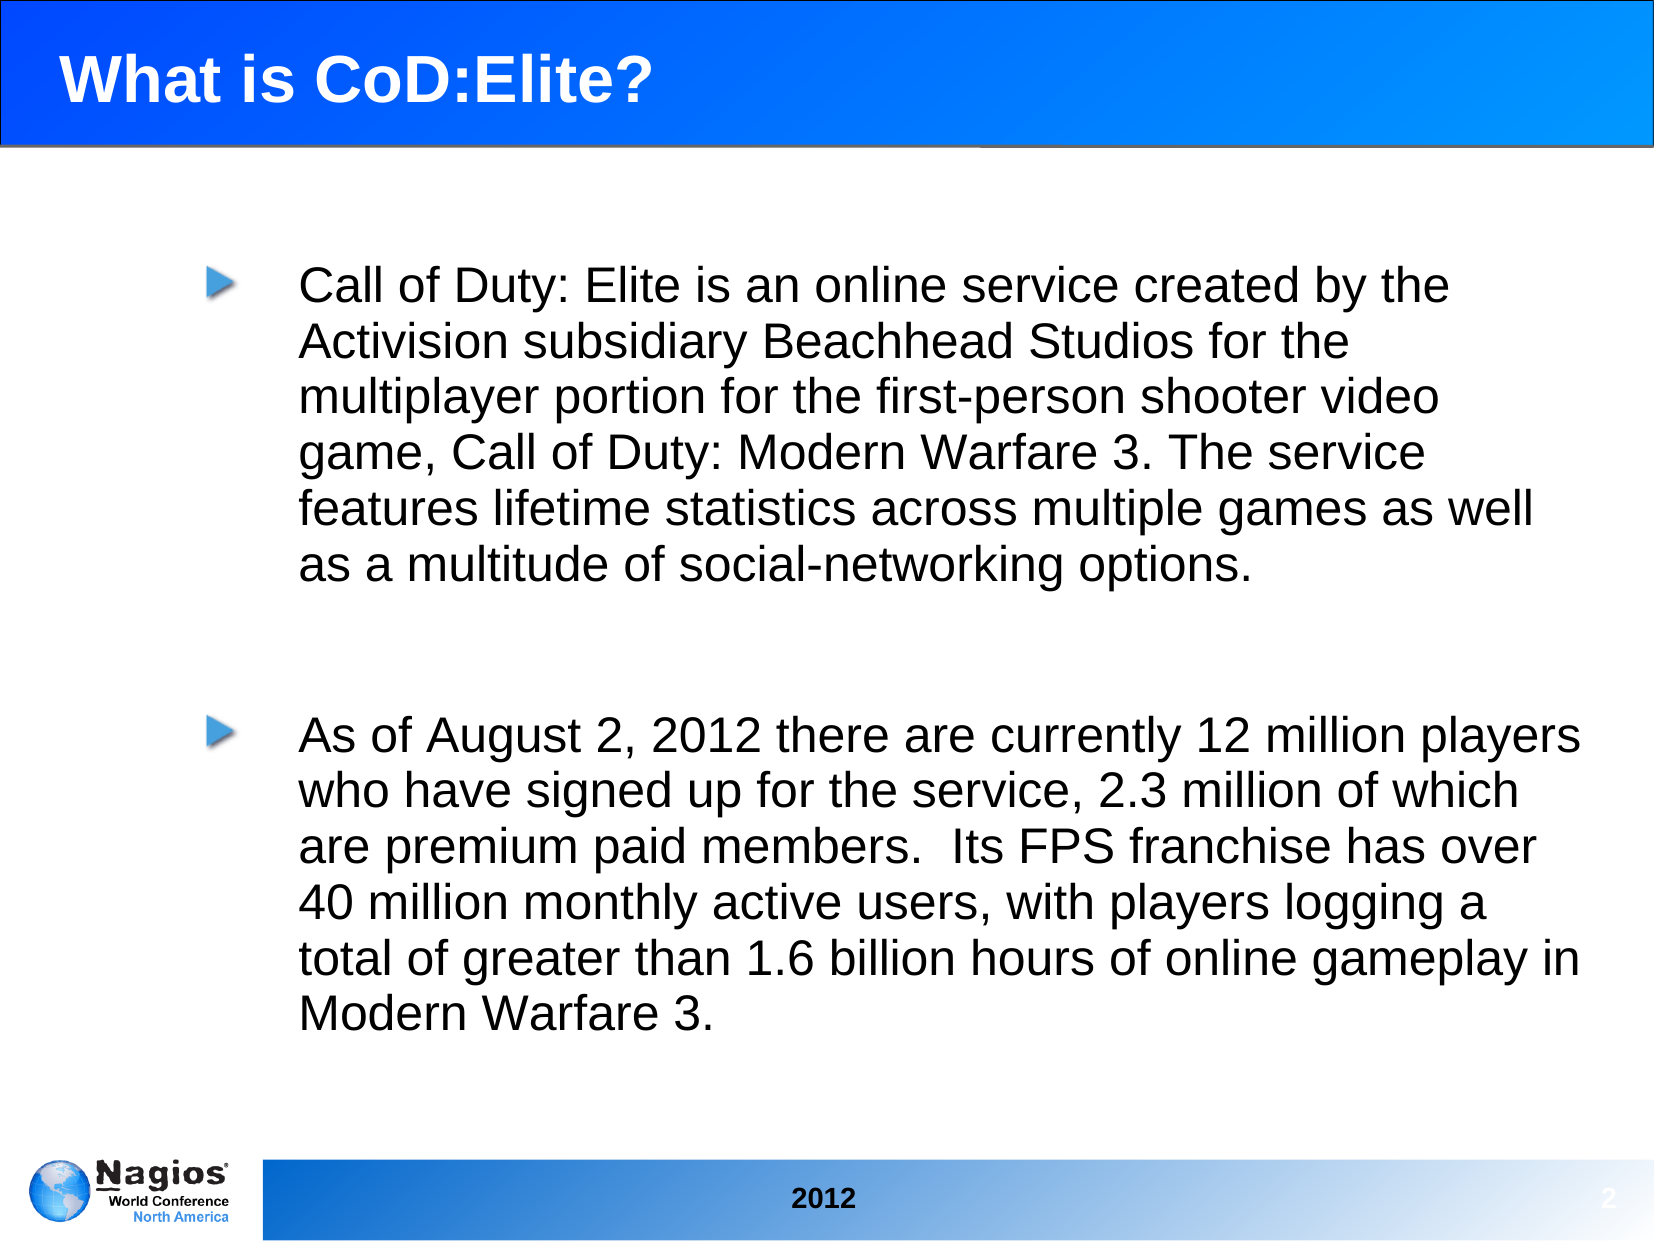

# What is CoD:Elite?
Call of Duty: Elite is an online service created by the Activision subsidiary Beachhead Studios for the multiplayer portion for the first-person shooter video game, Call of Duty: Modern Warfare 3. The service features lifetime statistics across multiple games as well as a multitude of social-networking options.
As of August 2, 2012 there are currently 12 million players who have signed up for the service, 2.3 million of which are premium paid members. Its FPS franchise has over 40 million monthly active users, with players logging a total of greater than 1.6 billion hours of online gameplay in Modern Warfare 3.
2012